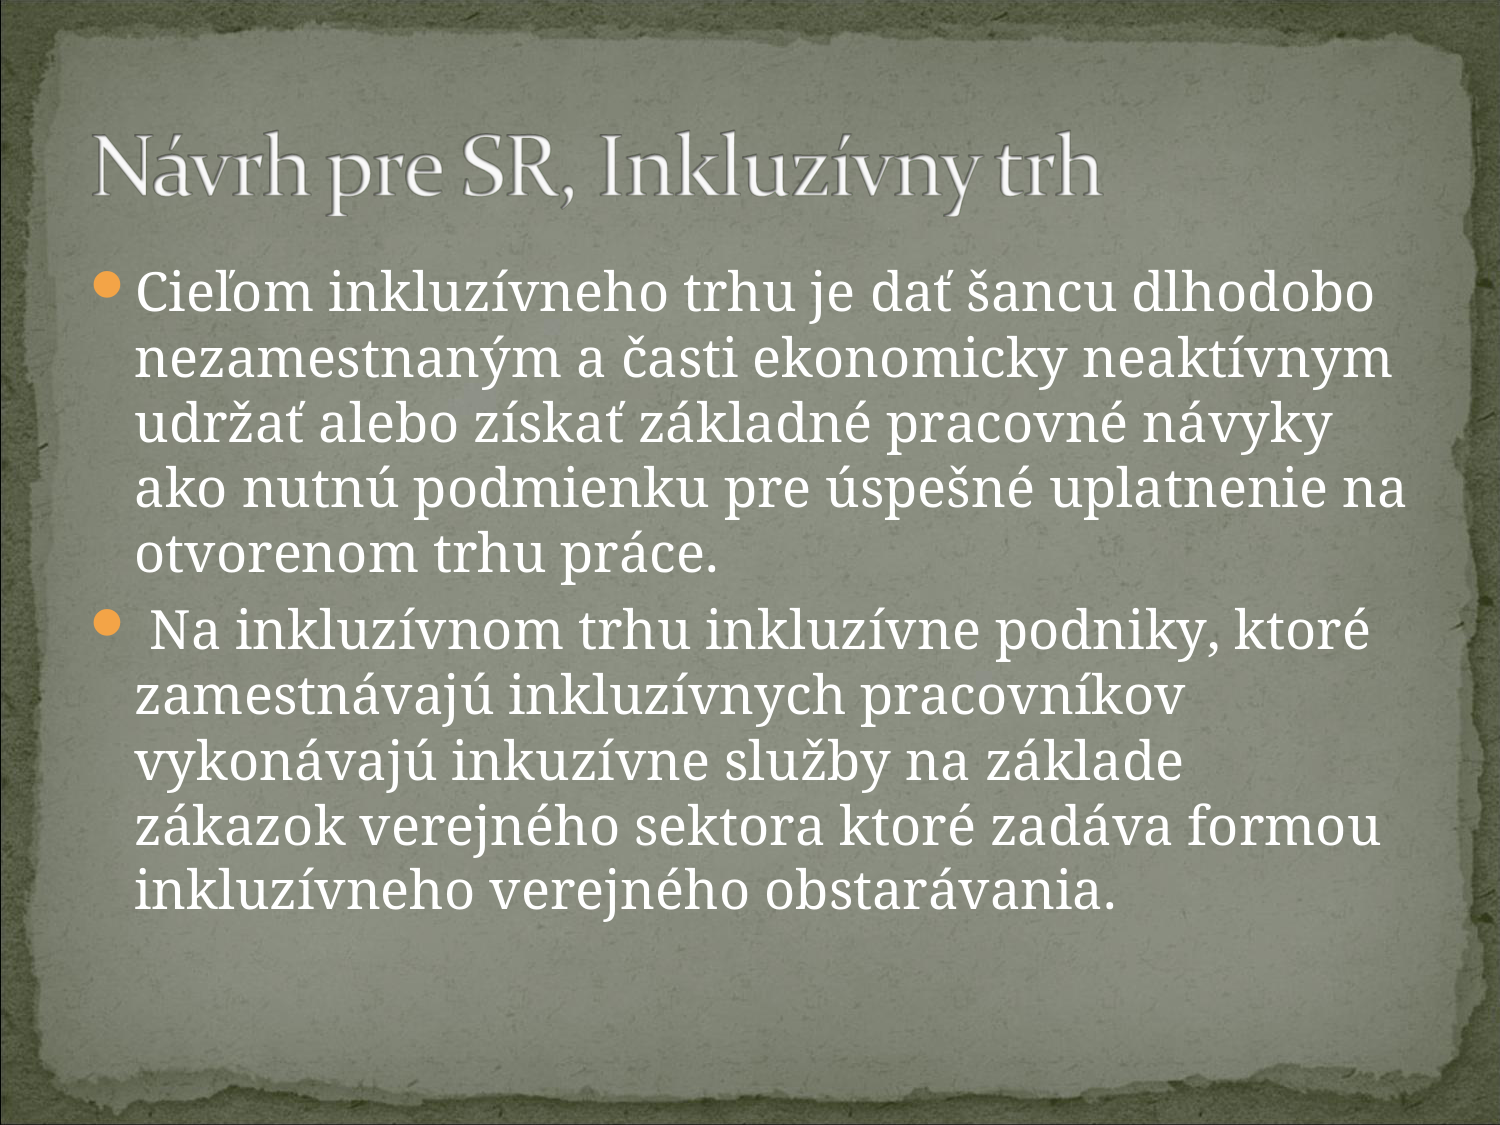

# Cieľom inkluzívneho trhu je dať šancu dlhodobo nezamestnaným a časti ekonomicky neaktívnym udržať alebo získať základné pracovné návyky ako nutnú podmienku pre úspešné uplatnenie na otvorenom trhu práce.
 Na inkluzívnom trhu inkluzívne podniky, ktoré zamestnávajú inkluzívnych pracovníkov vykonávajú inkuzívne služby na základe zákazok verejného sektora ktoré zadáva formou inkluzívneho verejného obstarávania.